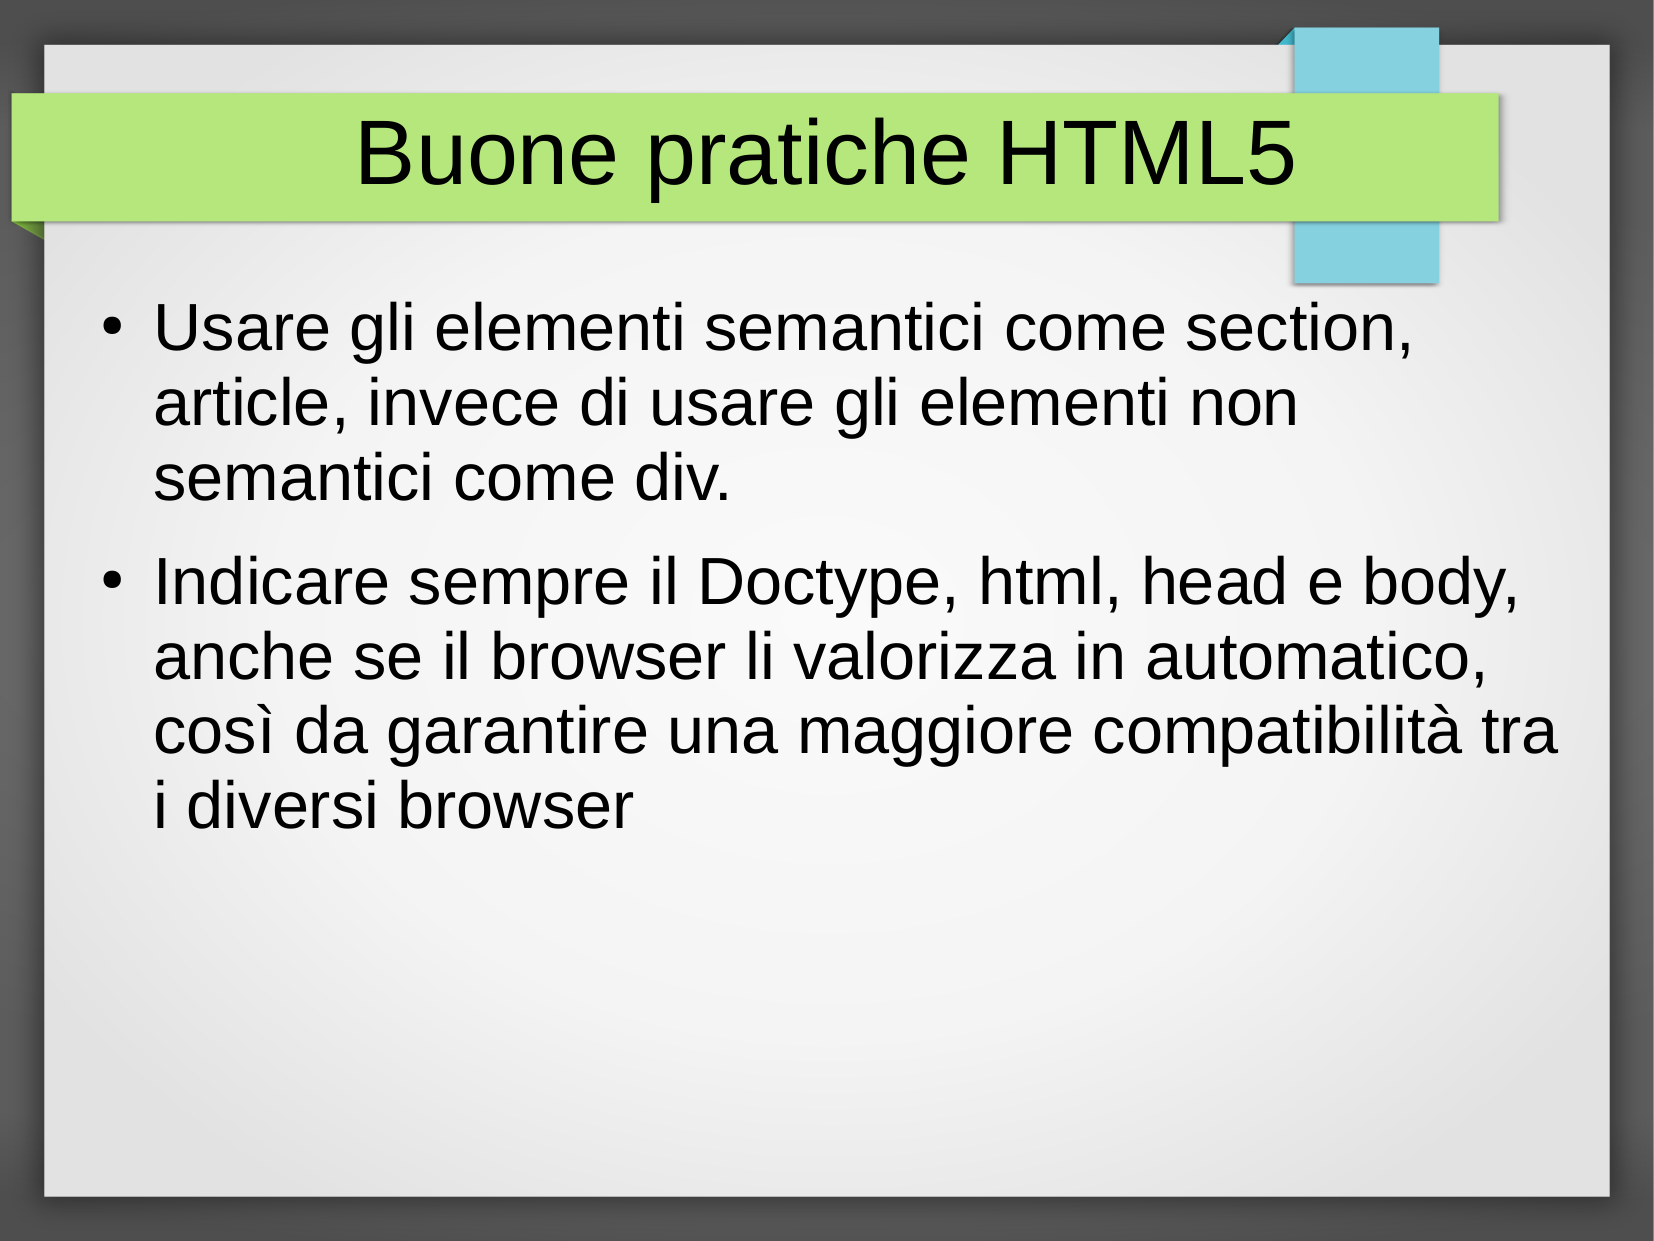

# Buone pratiche HTML5
Usare gli elementi semantici come section, article, invece di usare gli elementi non semantici come div.
Indicare sempre il Doctype, html, head e body, anche se il browser li valorizza in automatico, così da garantire una maggiore compatibilità tra i diversi browser